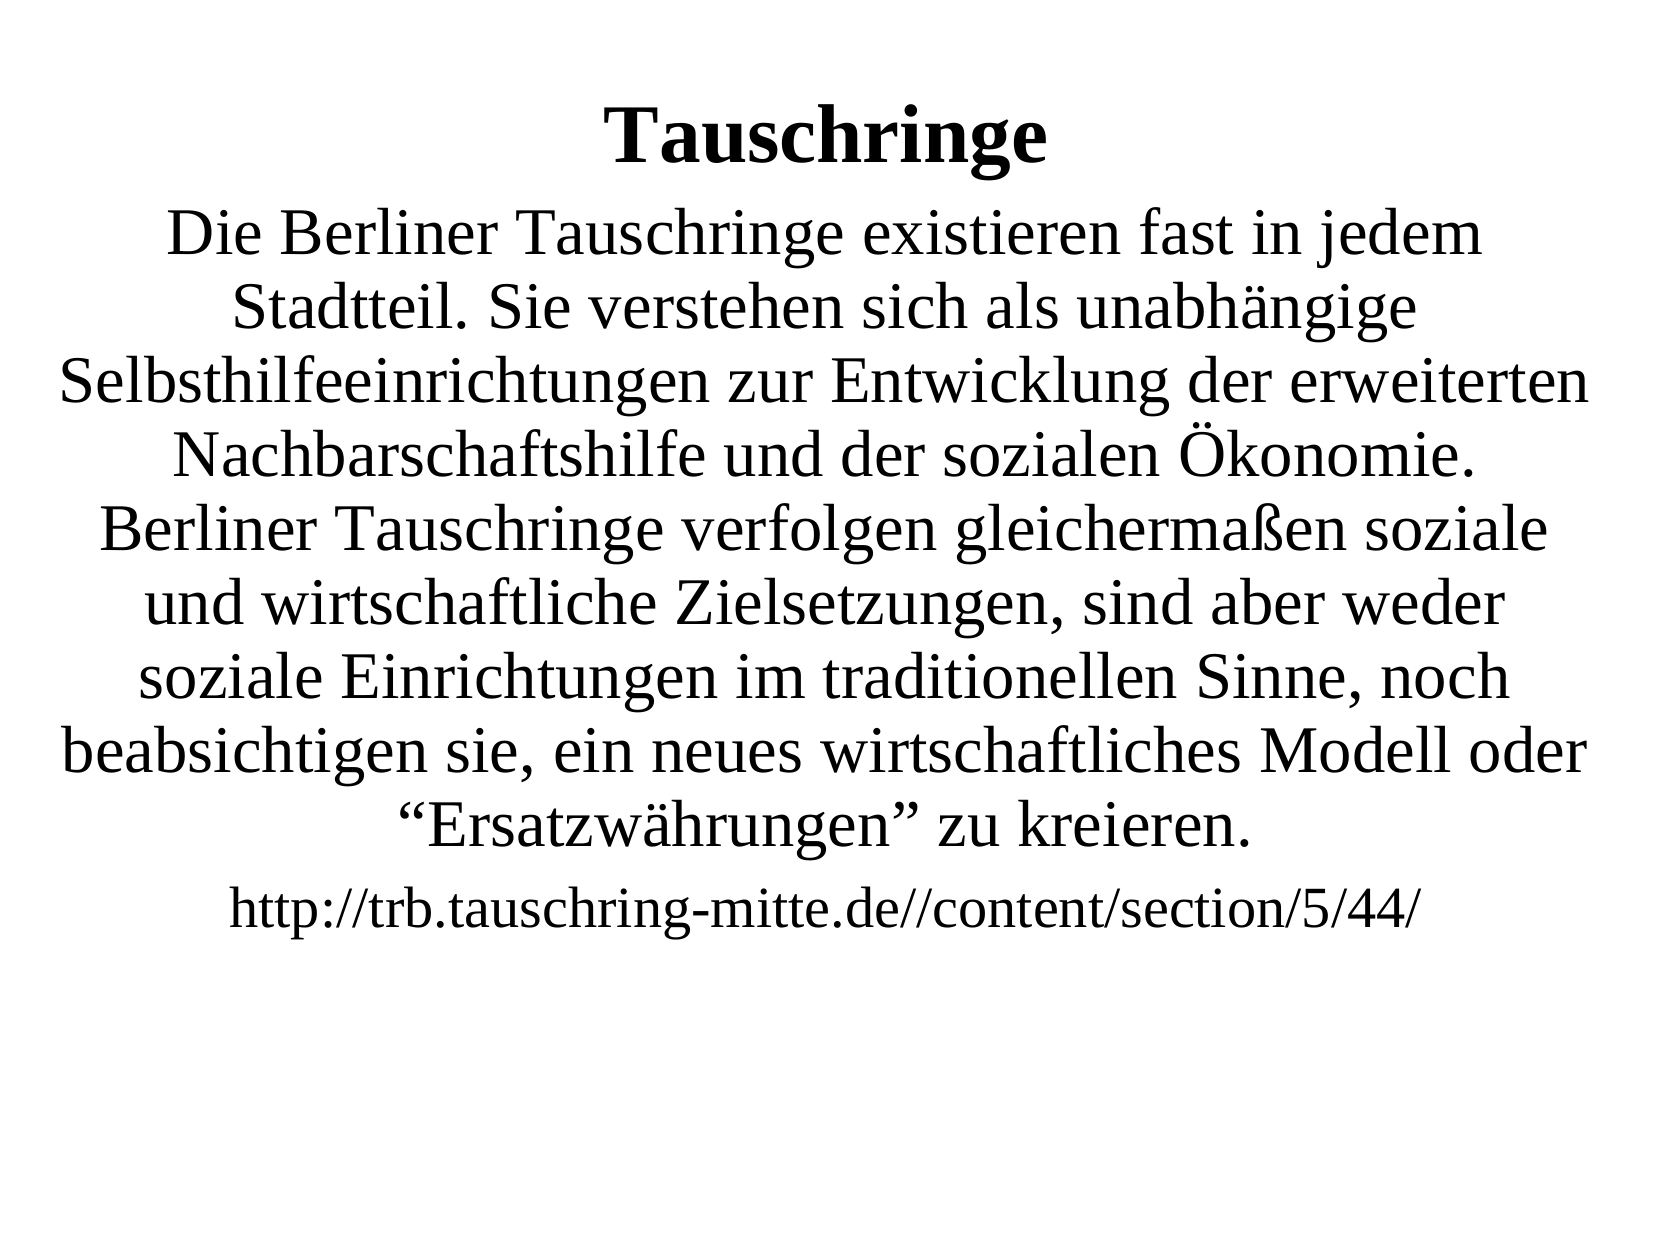

Tauschringe
Die Berliner Tauschringe existieren fast in jedem Stadtteil. Sie verstehen sich als unabhängige Selbsthilfeeinrichtungen zur Entwicklung der erweiterten Nachbarschaftshilfe und der sozialen Ökonomie.
Berliner Tauschringe verfolgen gleichermaßen soziale und wirtschaftliche Zielsetzungen, sind aber weder soziale Einrichtungen im traditionellen Sinne, noch beabsichtigen sie, ein neues wirtschaftliches Modell oder “Ersatzwährungen” zu kreieren.
http://trb.tauschring-mitte.de//content/section/5/44/